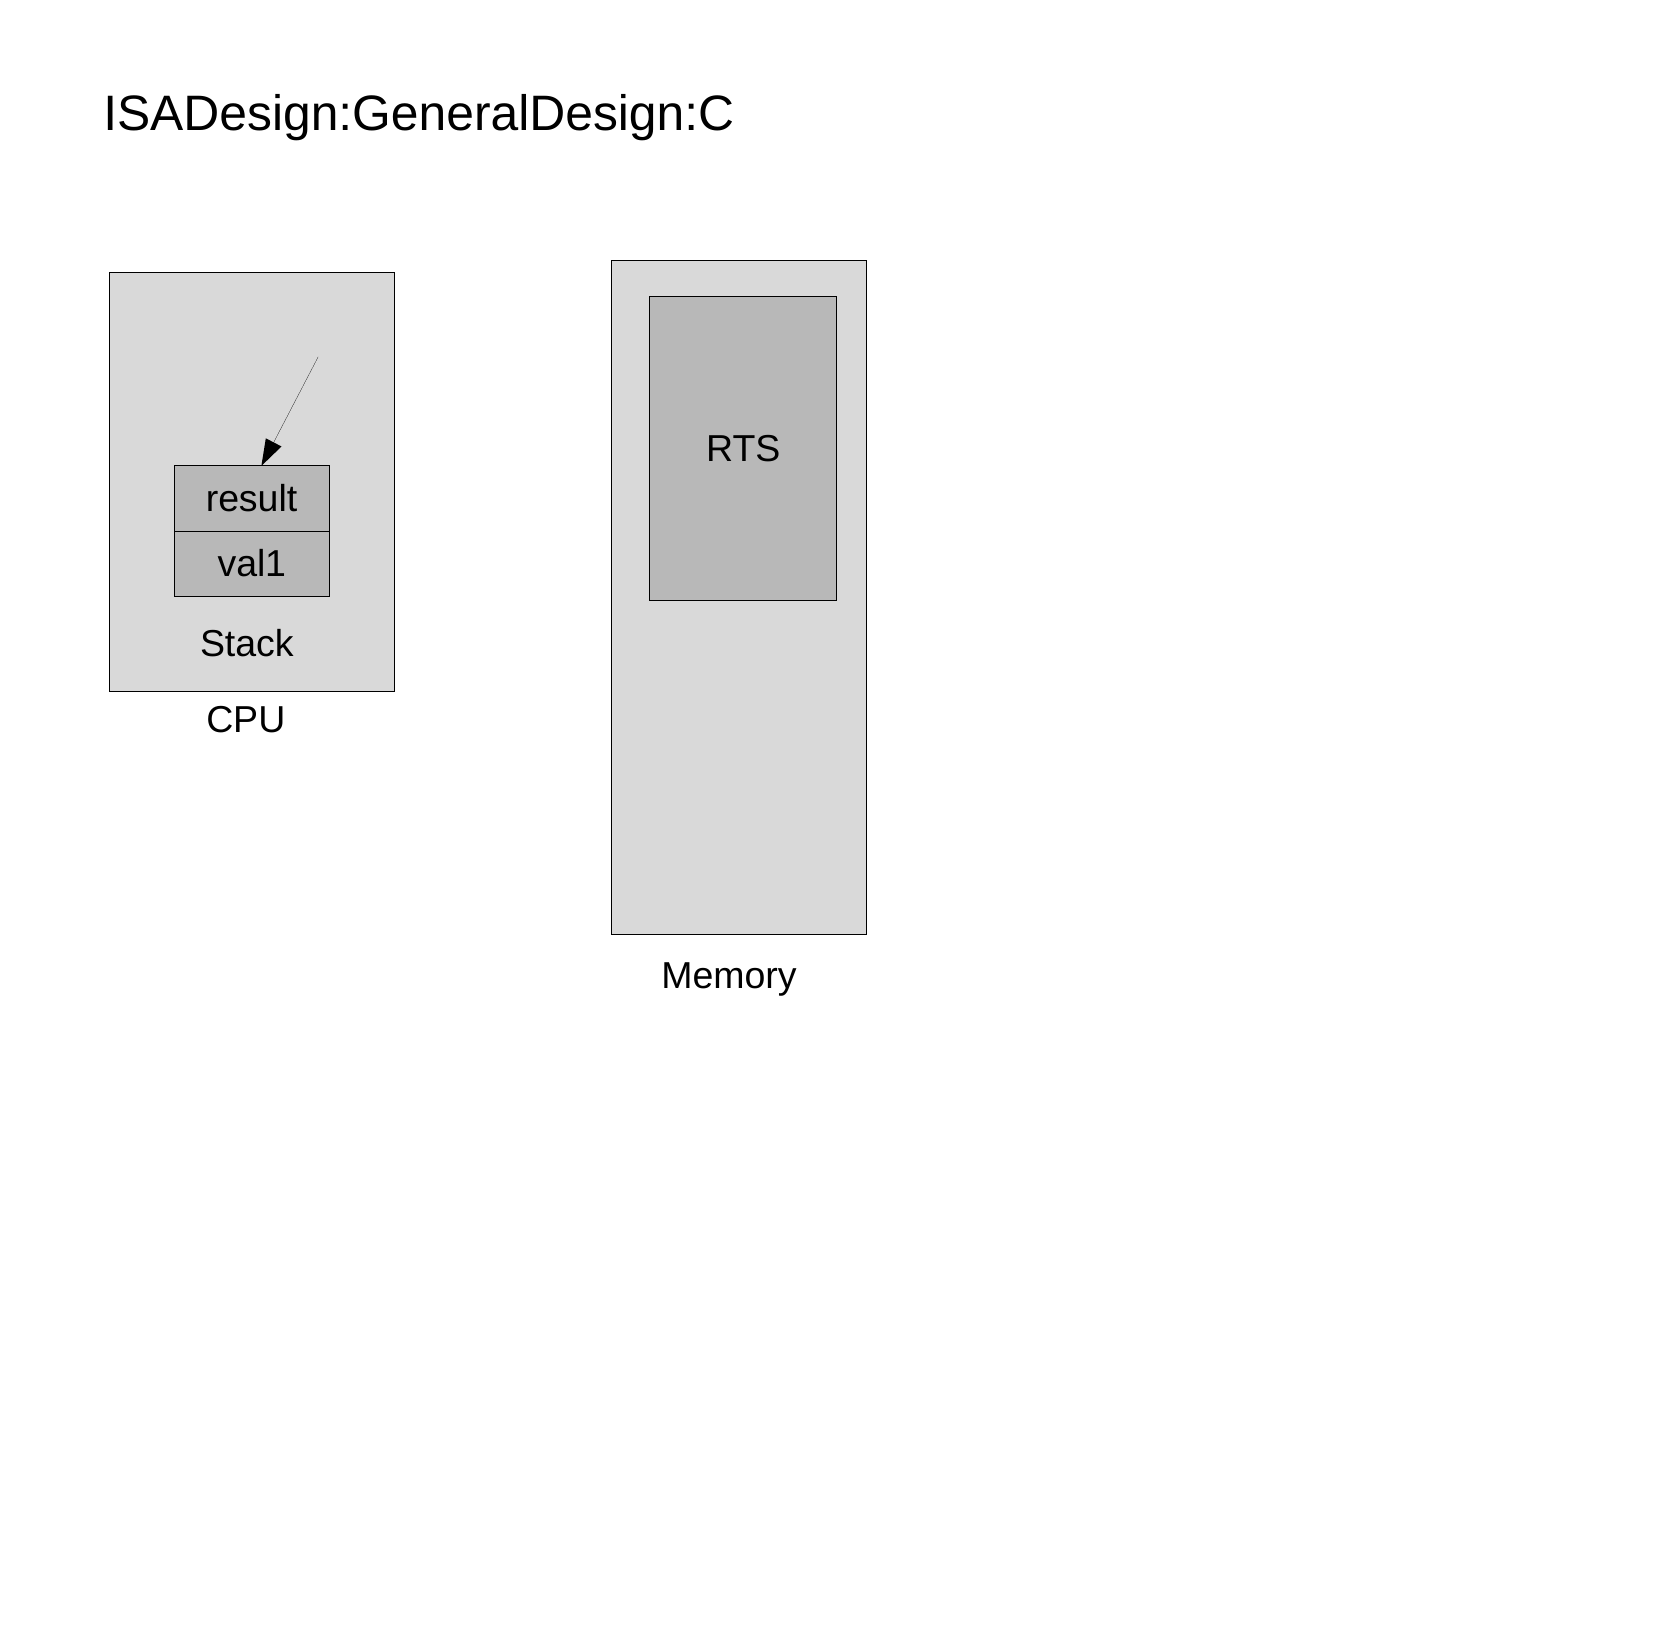

ISADesign:GeneralDesign:C
RTS
result
val1
Stack
CPU
Memory